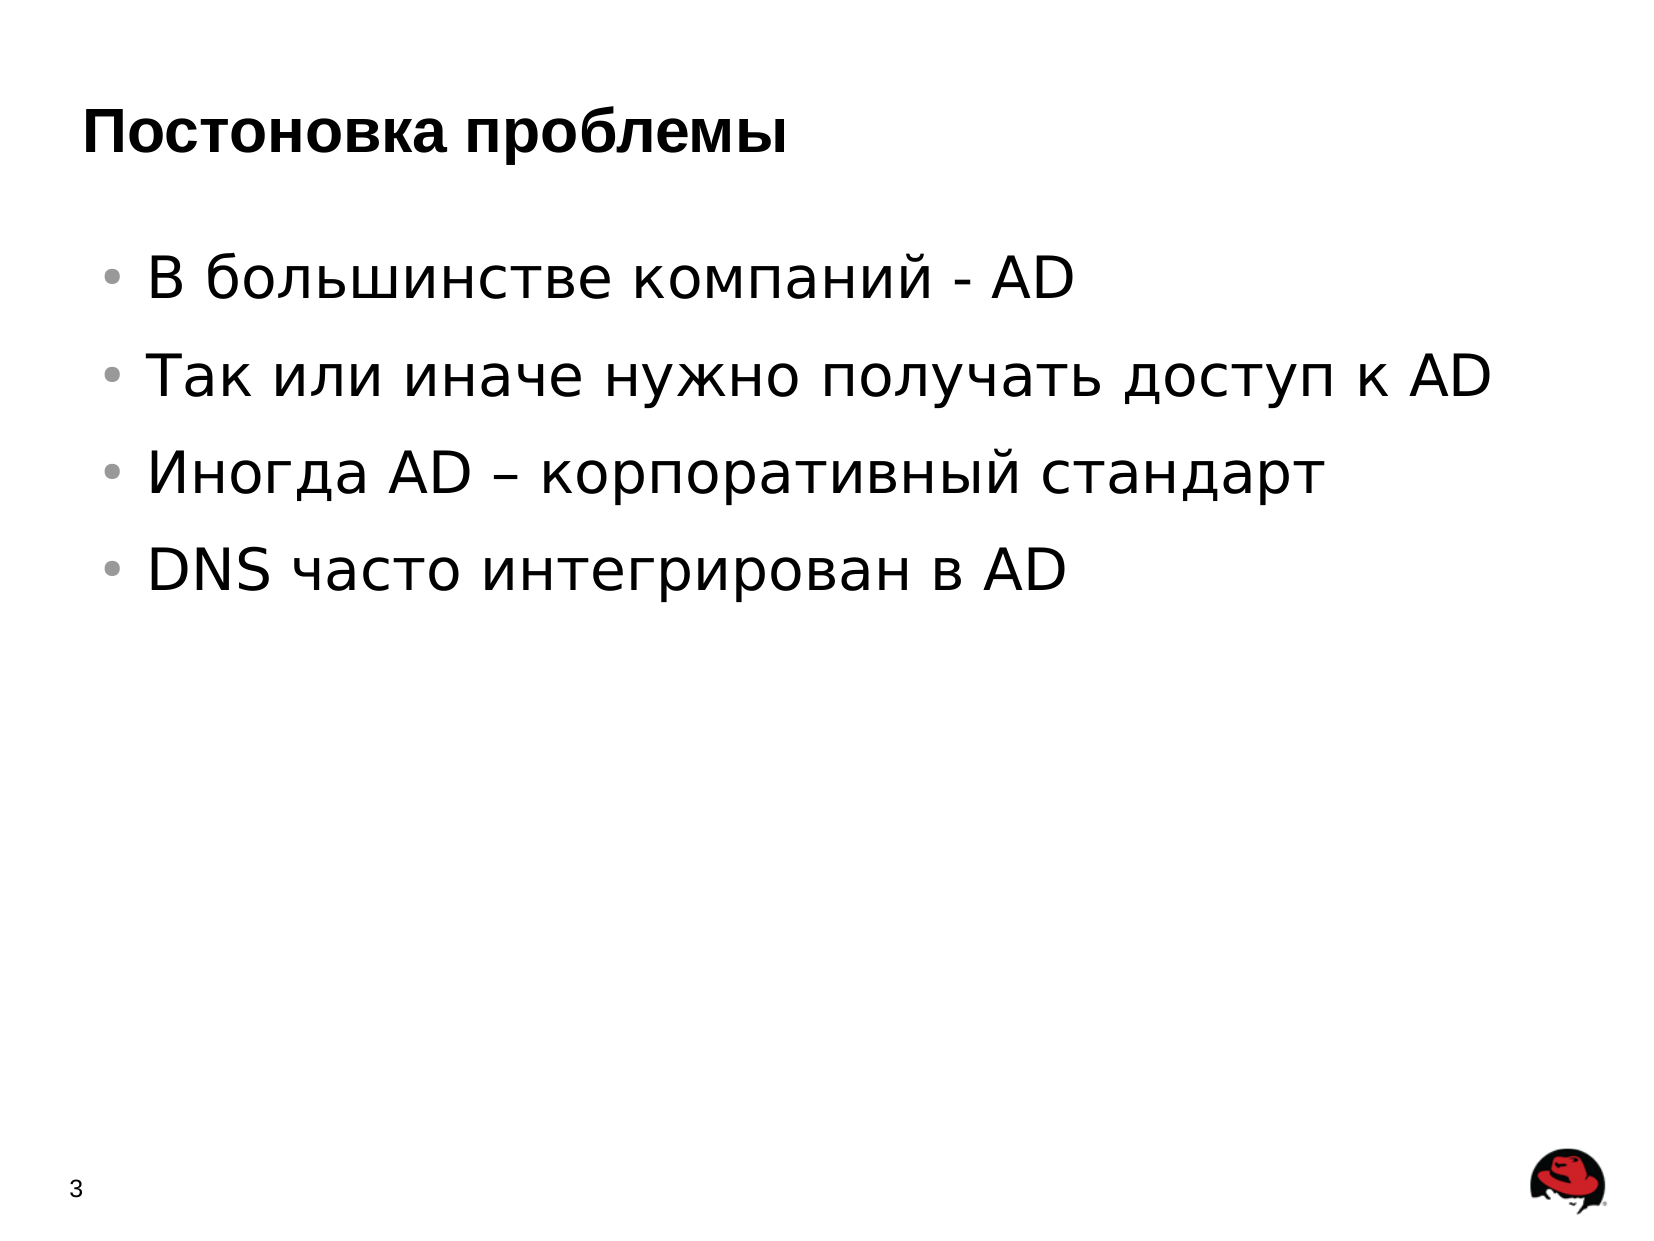

# Постоновка проблемы
В большинстве компаний - AD
Так или иначе нужно получать доступ к AD
Иногда AD – корпоративный стандарт
DNS часто интегрирован в AD